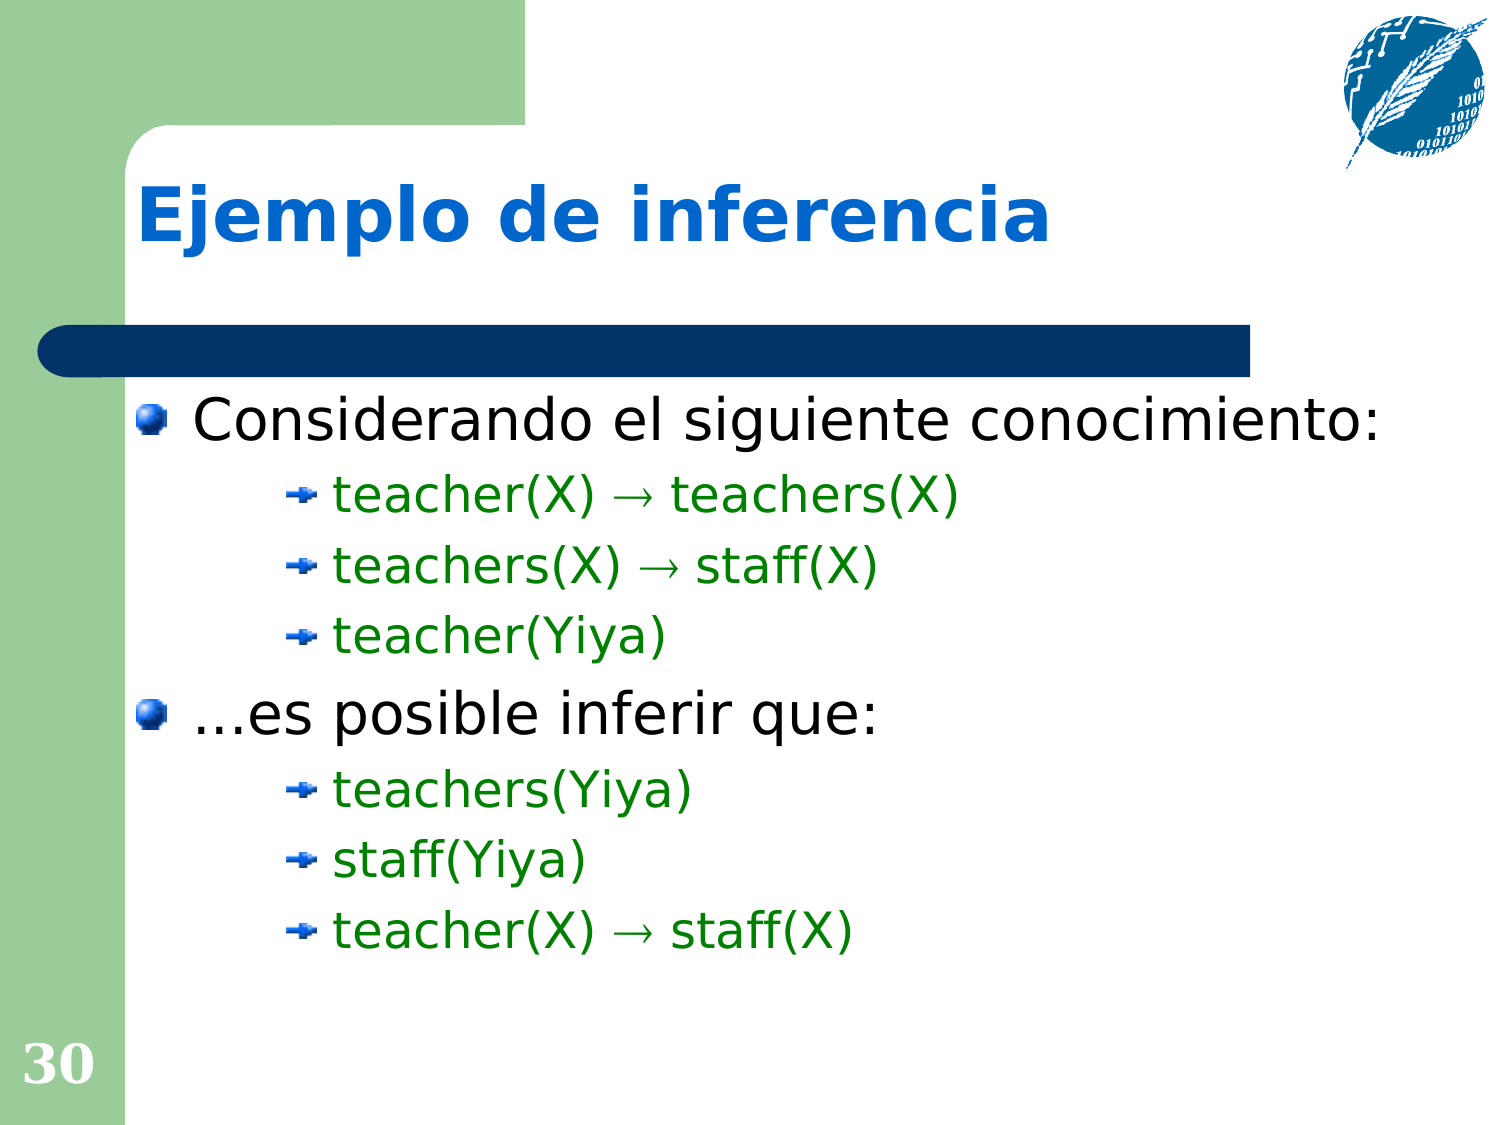

# Ejemplo de inferencia
Considerando el siguiente conocimiento:
teacher(X)  teachers(X)
teachers(X)  staff(X)
teacher(Yiya)
...es posible inferir que:
teachers(Yiya)
staff(Yiya)
teacher(X)  staff(X)
30